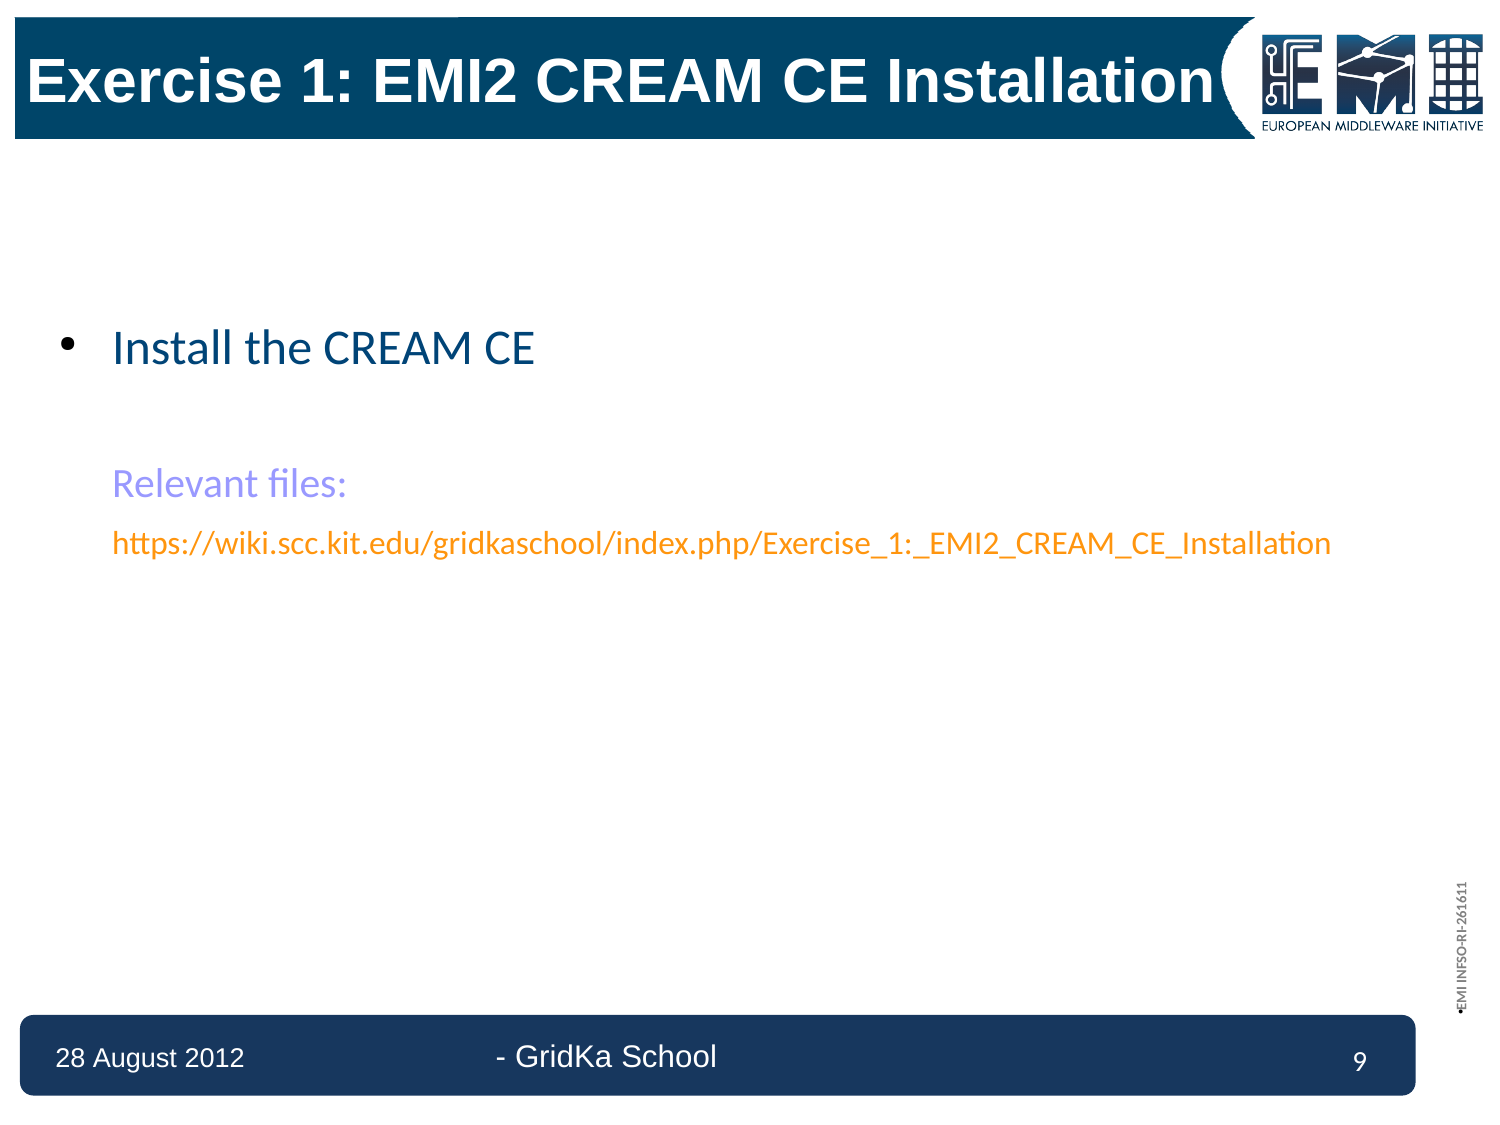

Exercise 1: EMI2 CREAM CE Installation
# Install the CREAM CE
Relevant files:
https://wiki.scc.kit.edu/gridkaschool/index.php/Exercise_1:_EMI2_CREAM_CE_Installation
GridKa School
9